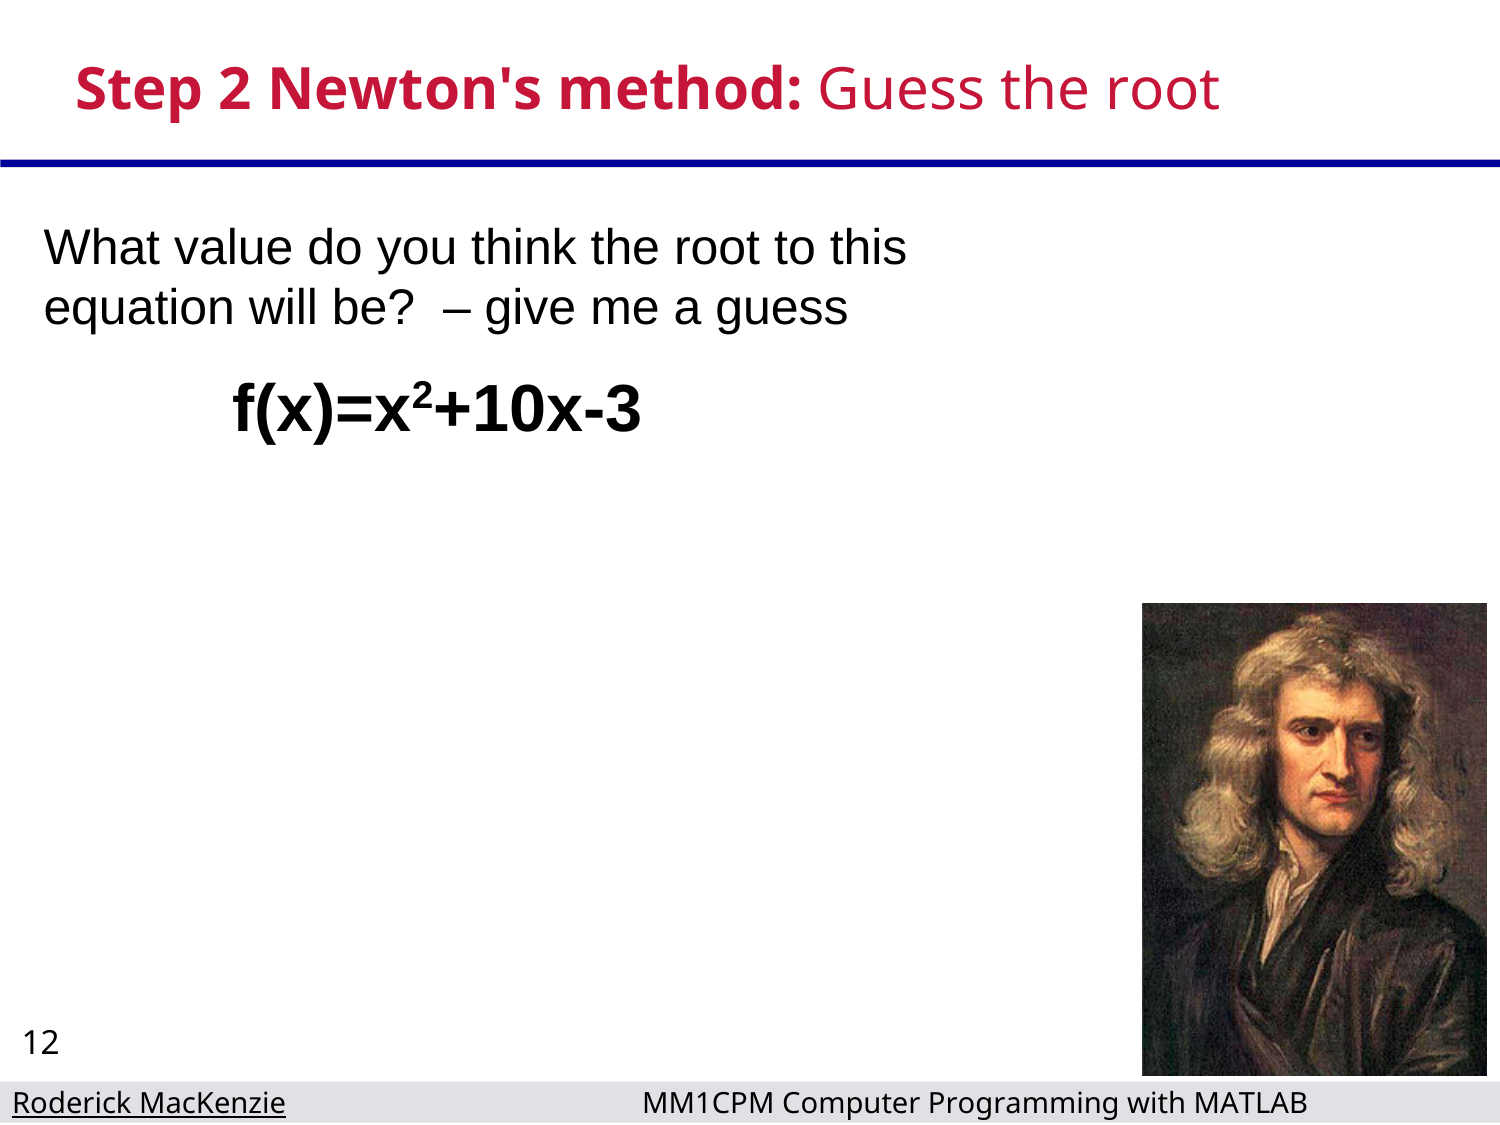

# Step 2 Newton's method: Guess the root
What value do you think the root to this equation will be? – give me a guess
f(x)=x2+10x-3